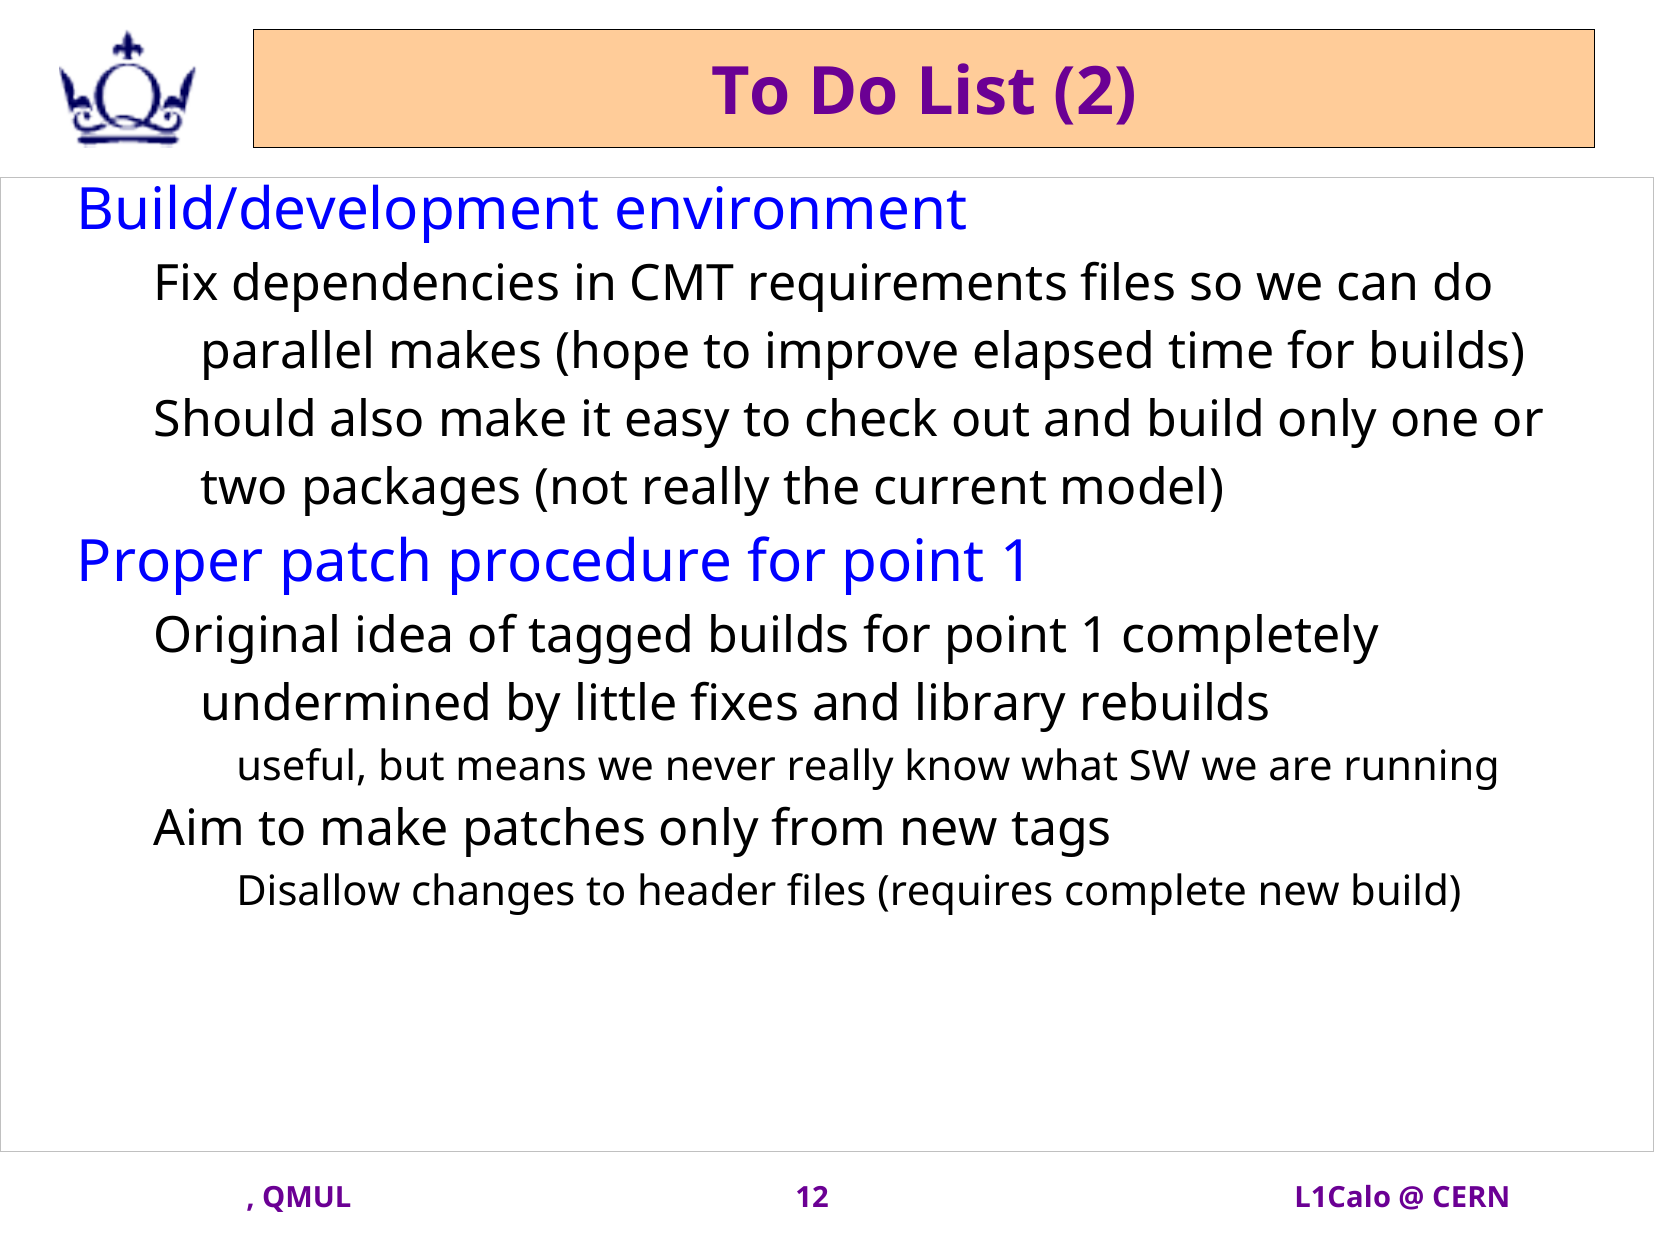

# To Do List (2)
Build/development environment
Fix dependencies in CMT requirements files so we can do parallel makes (hope to improve elapsed time for builds)
Should also make it easy to check out and build only one or two packages (not really the current model)
Proper patch procedure for point 1
Original idea of tagged builds for point 1 completely undermined by little fixes and library rebuilds
useful, but means we never really know what SW we are running
Aim to make patches only from new tags
Disallow changes to header files (requires complete new build)